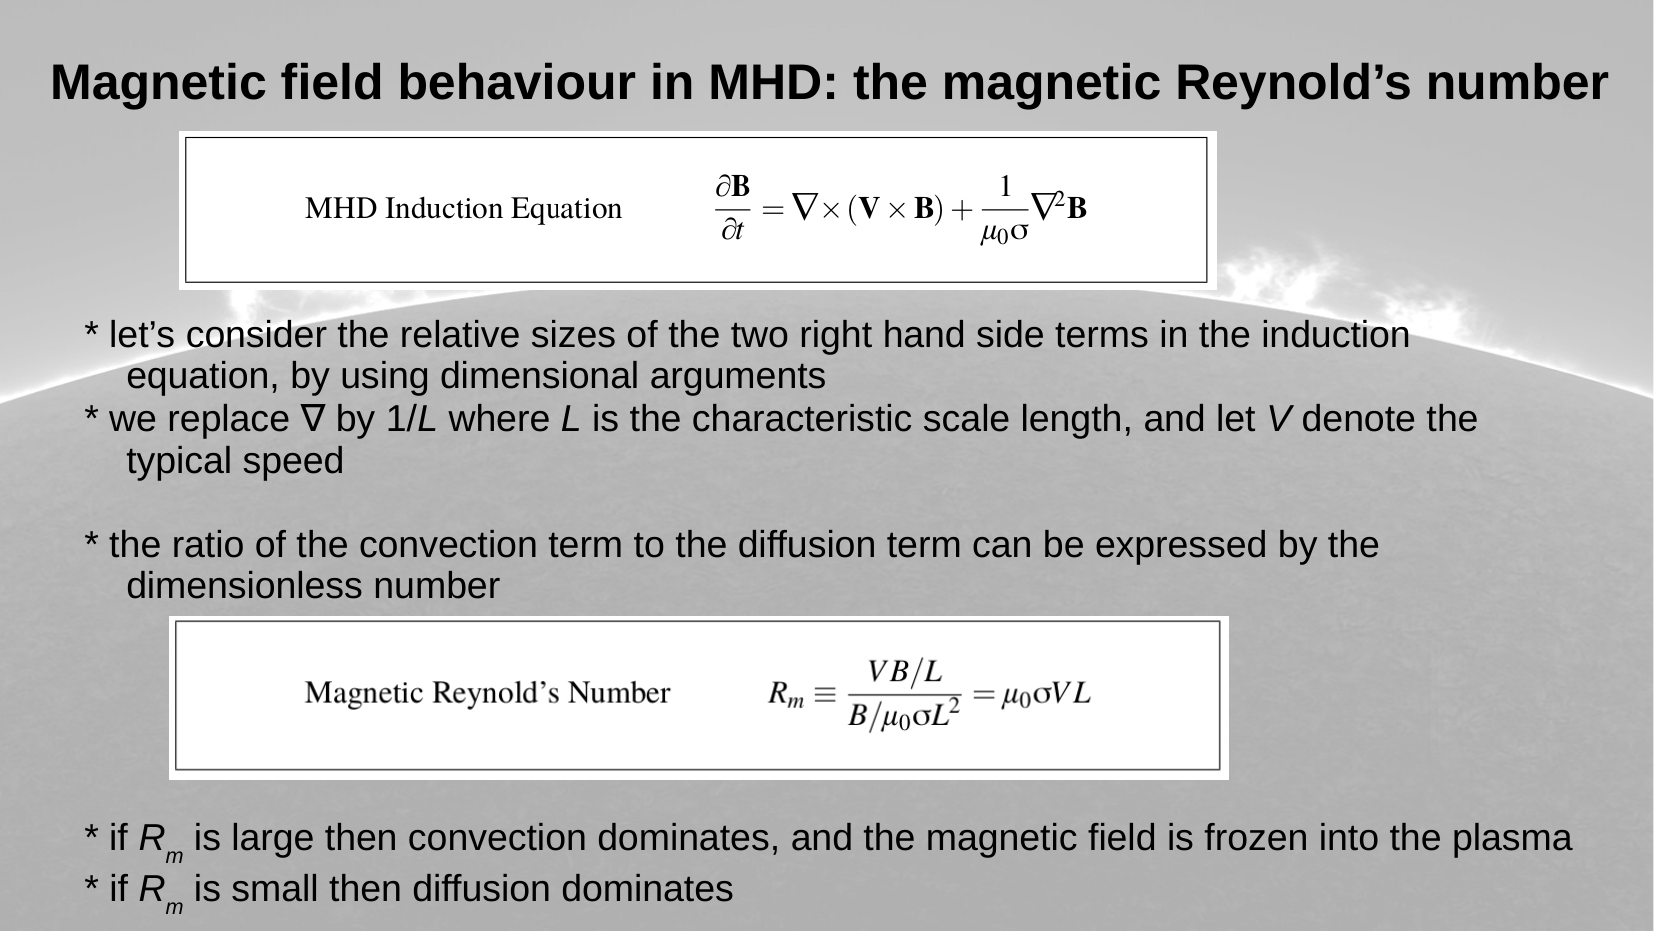

Magnetic field behaviour in MHD: the magnetic Reynold’s number
* let’s consider the relative sizes of the two right hand side terms in the induction
 equation, by using dimensional arguments
* we replace ∇ by 1/L where L is the characteristic scale length, and let V denote the
 typical speed
* the ratio of the convection term to the diffusion term can be expressed by the
 dimensionless number
* if Rm is large then convection dominates, and the magnetic field is frozen into the plasma
* if Rm is small then diffusion dominates